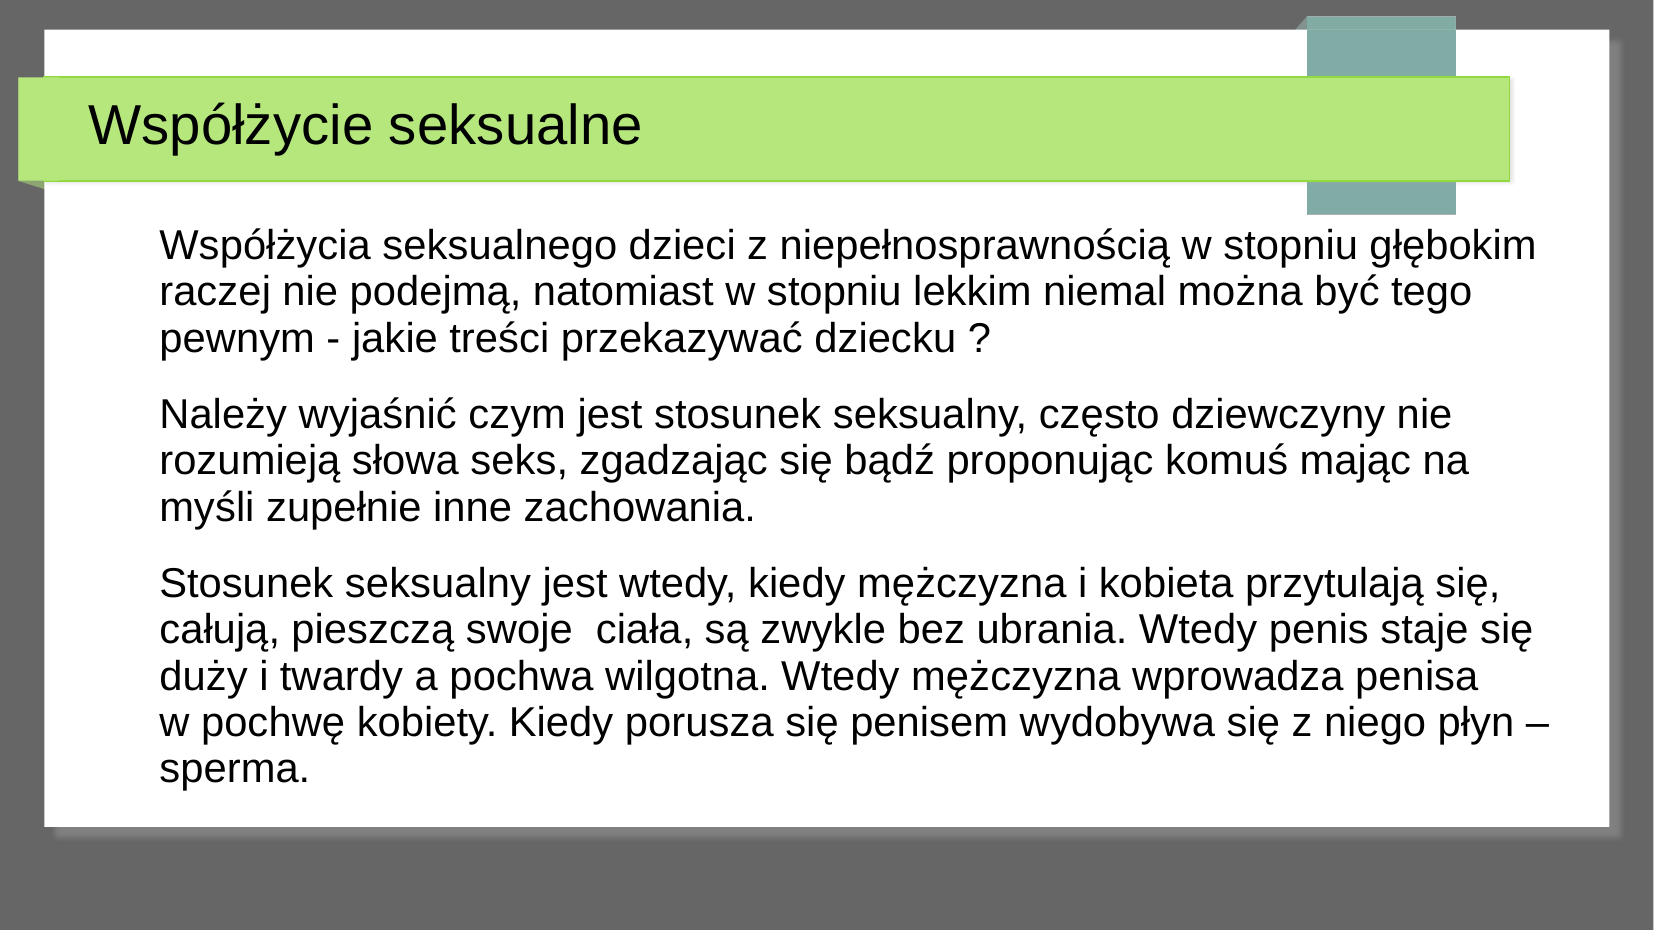

# Współżycie seksualne
Współżycia seksualnego dzieci z niepełnosprawnością w stopniu głębokim raczej nie podejmą, natomiast w stopniu lekkim niemal można być tego pewnym - jakie treści przekazywać dziecku ?
Należy wyjaśnić czym jest stosunek seksualny, często dziewczyny nie rozumieją słowa seks, zgadzając się bądź proponując komuś mając na myśli zupełnie inne zachowania.
Stosunek seksualny jest wtedy, kiedy mężczyzna i kobieta przytulają się, całują, pieszczą swoje ciała, są zwykle bez ubrania. Wtedy penis staje się duży i twardy a pochwa wilgotna. Wtedy mężczyzna wprowadza penisa
w pochwę kobiety. Kiedy porusza się penisem wydobywa się z niego płyn – sperma.